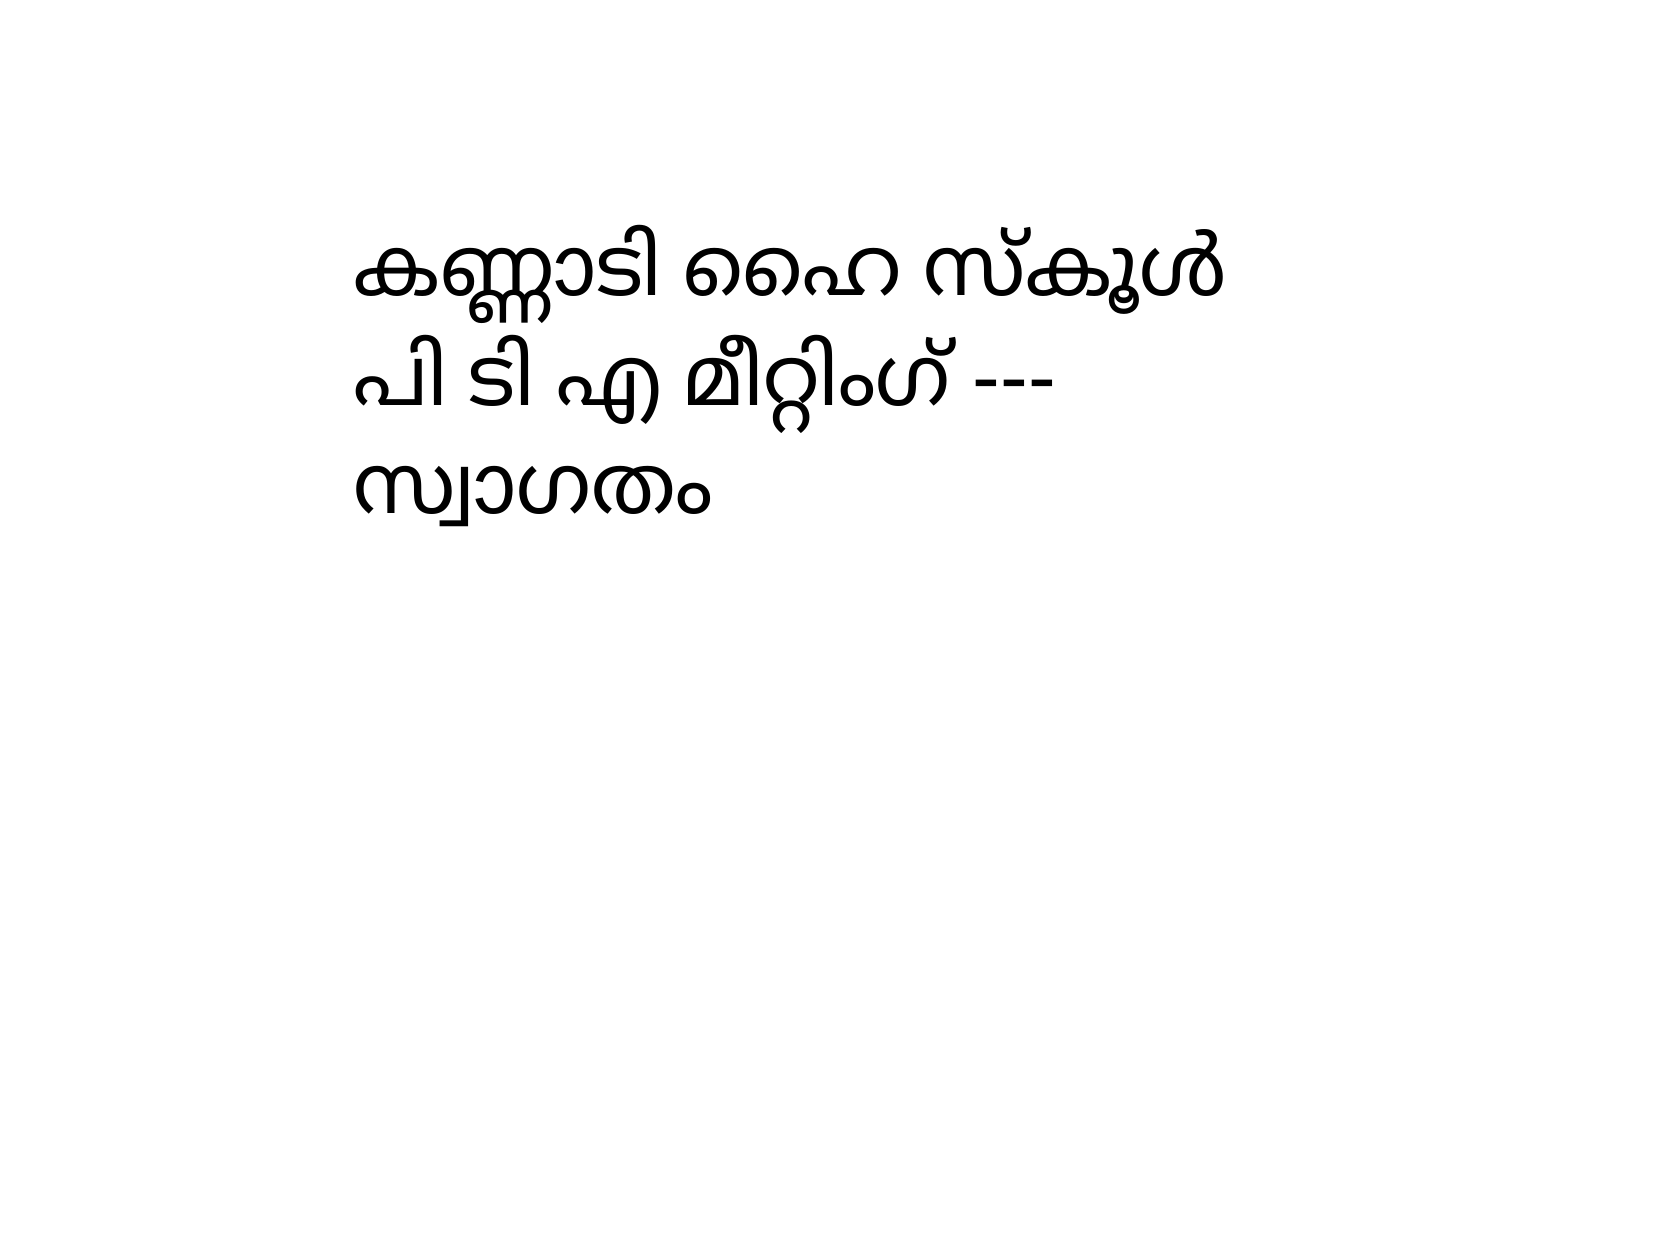

കണ്ണാടി ഹൈ സ്കൂൾ പി ടി എ മീറ്റിംഗ് ---സ്വാഗതം